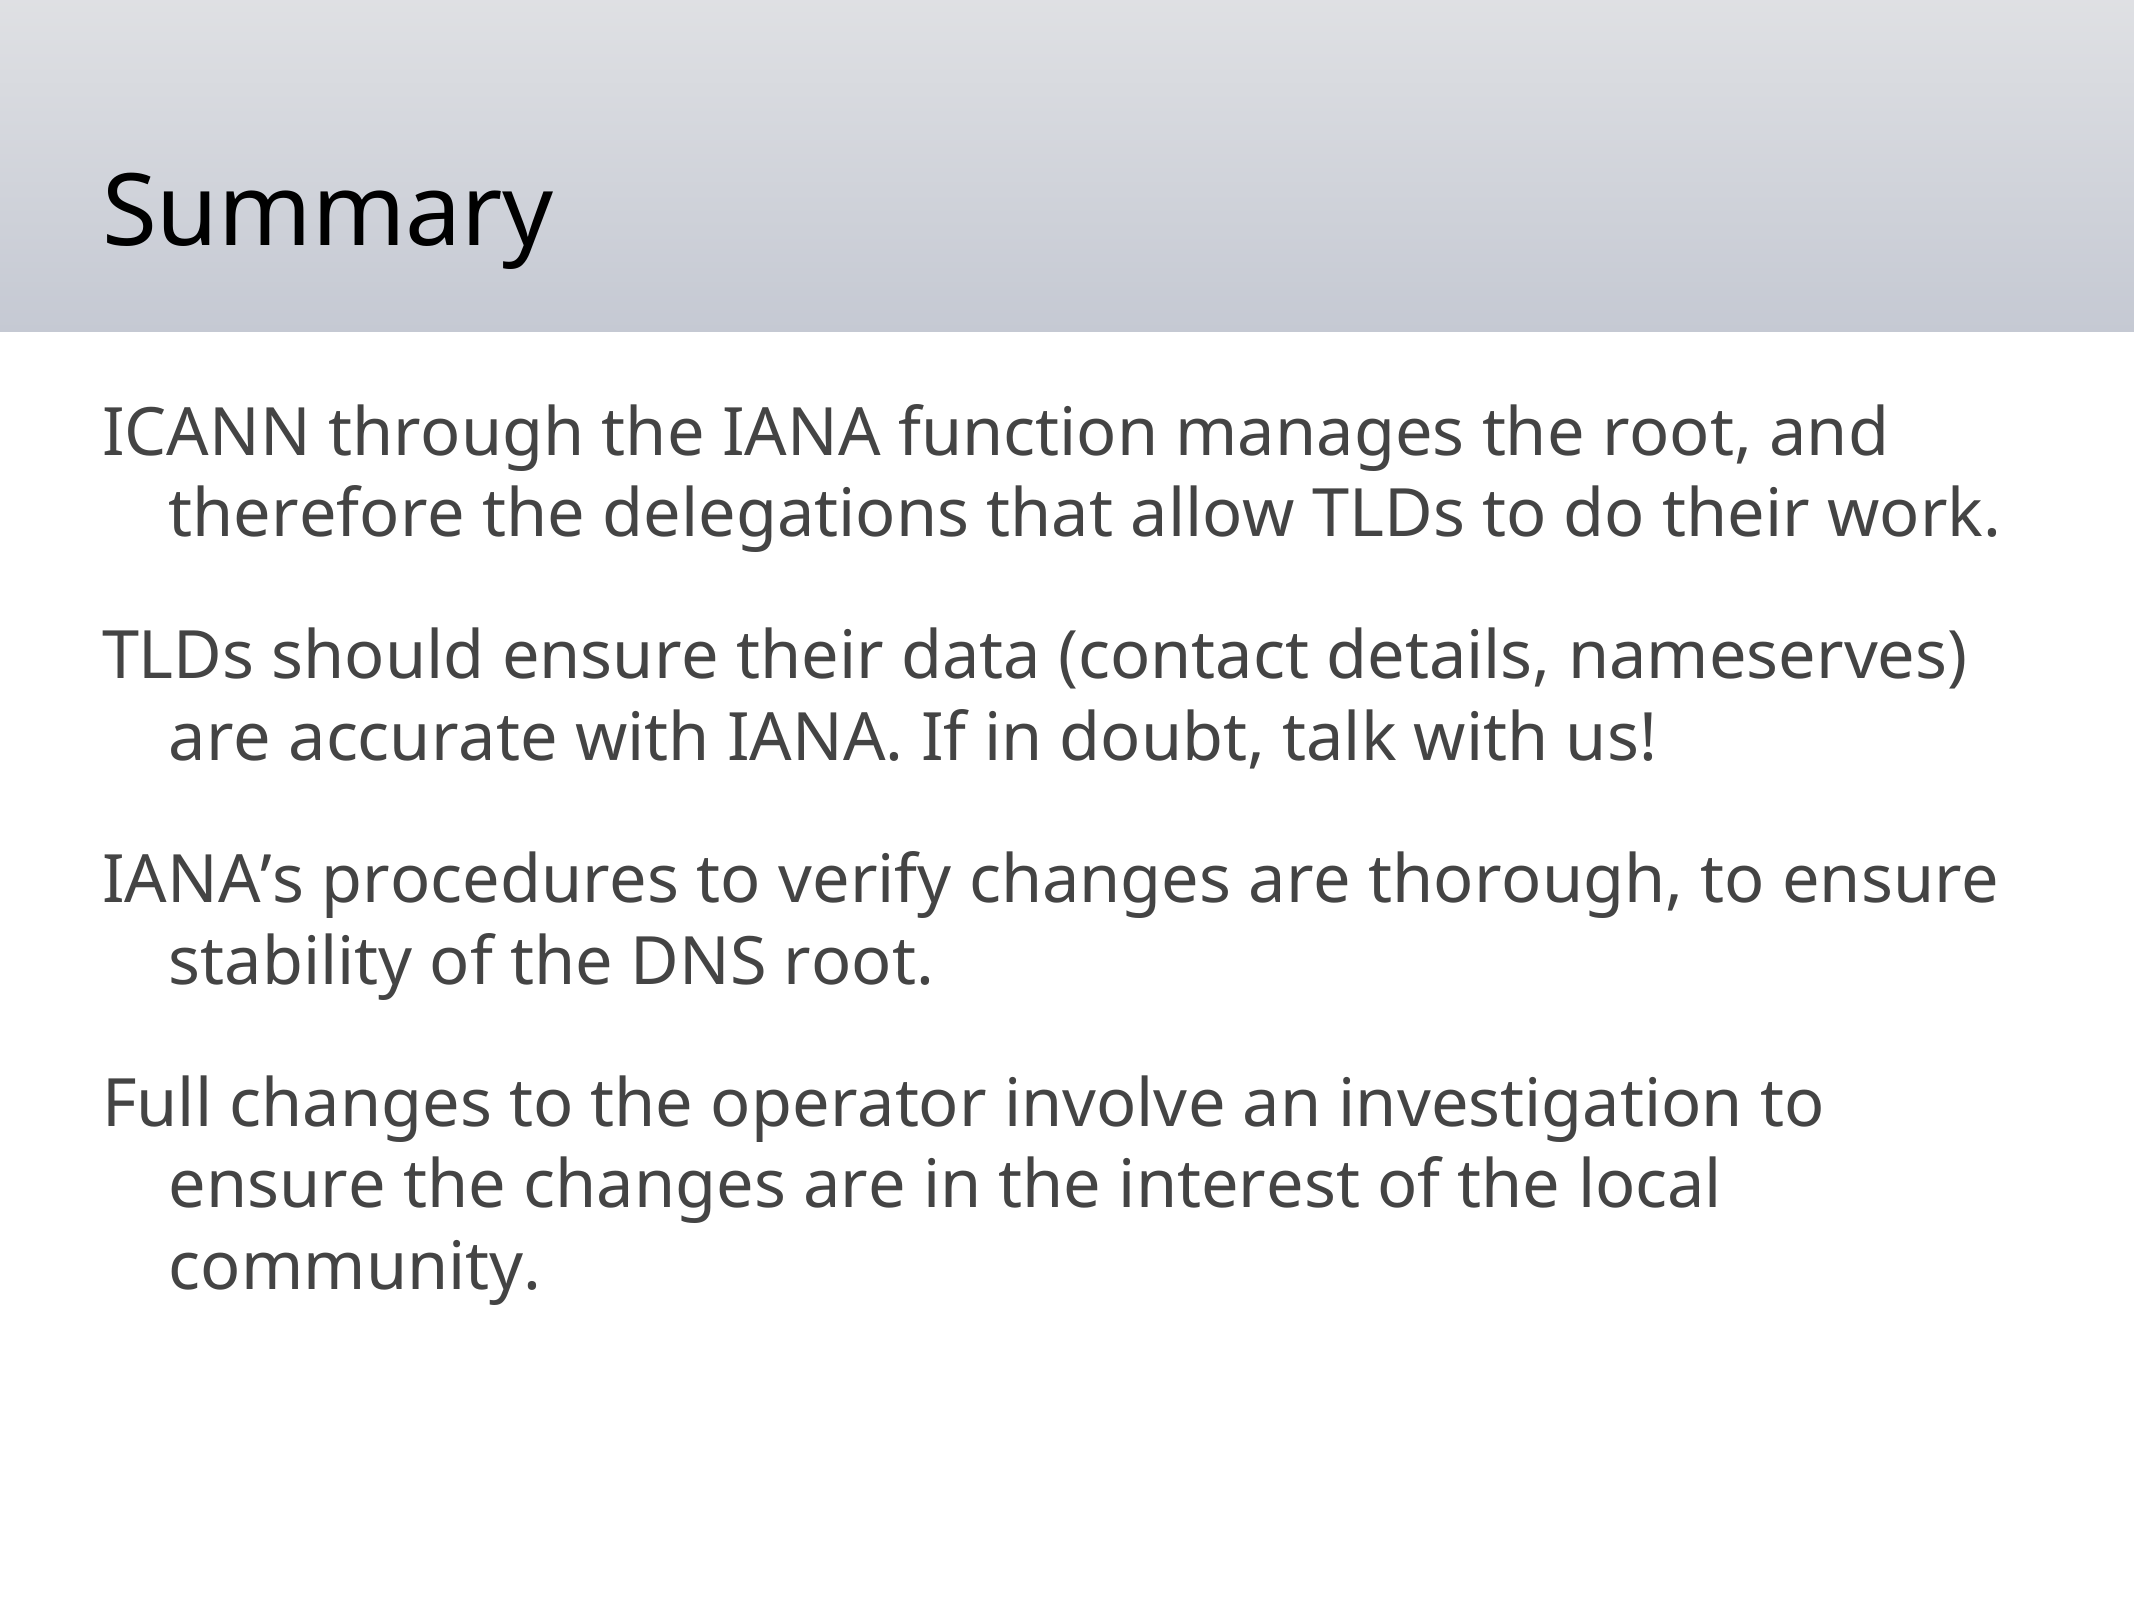

# Summary
ICANN through the IANA function manages the root, and therefore the delegations that allow TLDs to do their work.
TLDs should ensure their data (contact details, nameserves) are accurate with IANA. If in doubt, talk with us!
IANA’s procedures to verify changes are thorough, to ensure stability of the DNS root.
Full changes to the operator involve an investigation to ensure the changes are in the interest of the local community.